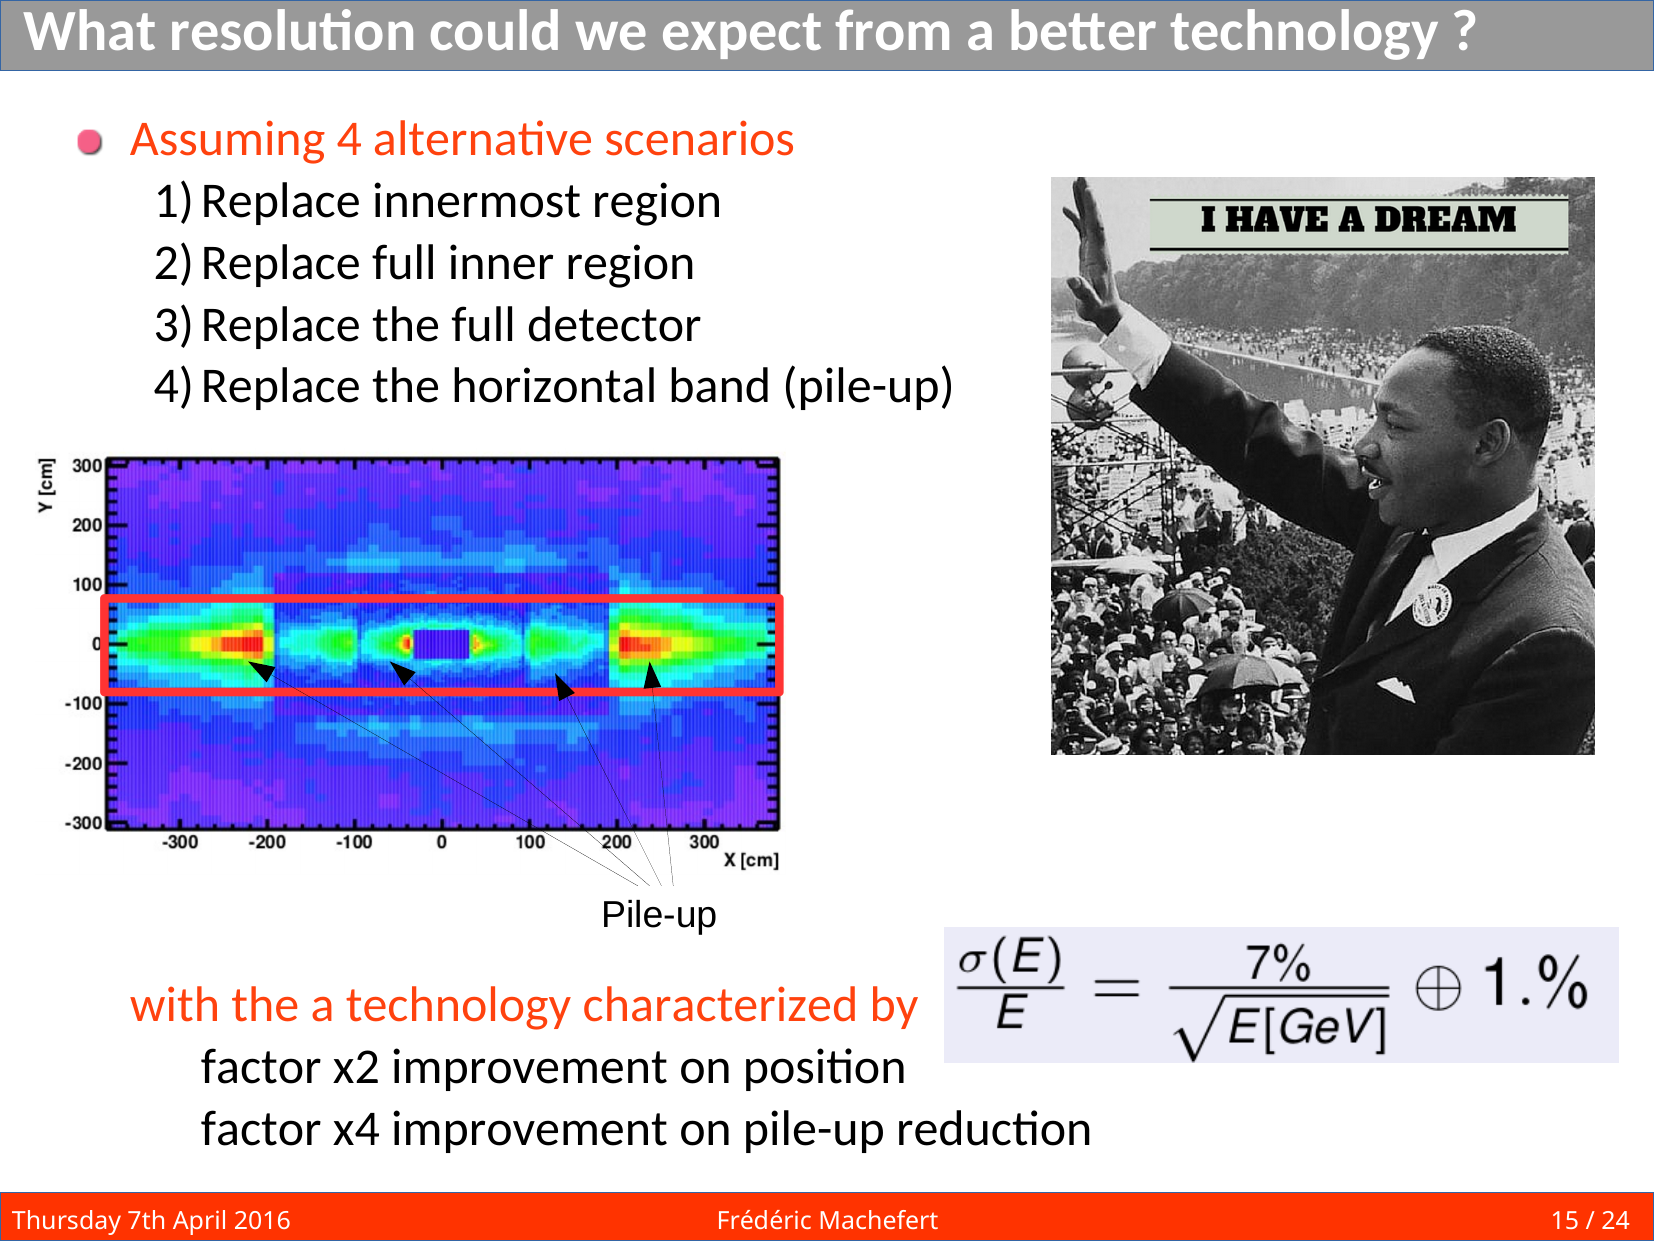

# What resolution could we expect from a better technology ?
Assuming 4 alternative scenarios
Replace innermost region
Replace full inner region
Replace the full detector
Replace the horizontal band (pile-up)
with the a technology characterized by
factor x2 improvement on position
factor x4 improvement on pile-up reduction
Pile-up